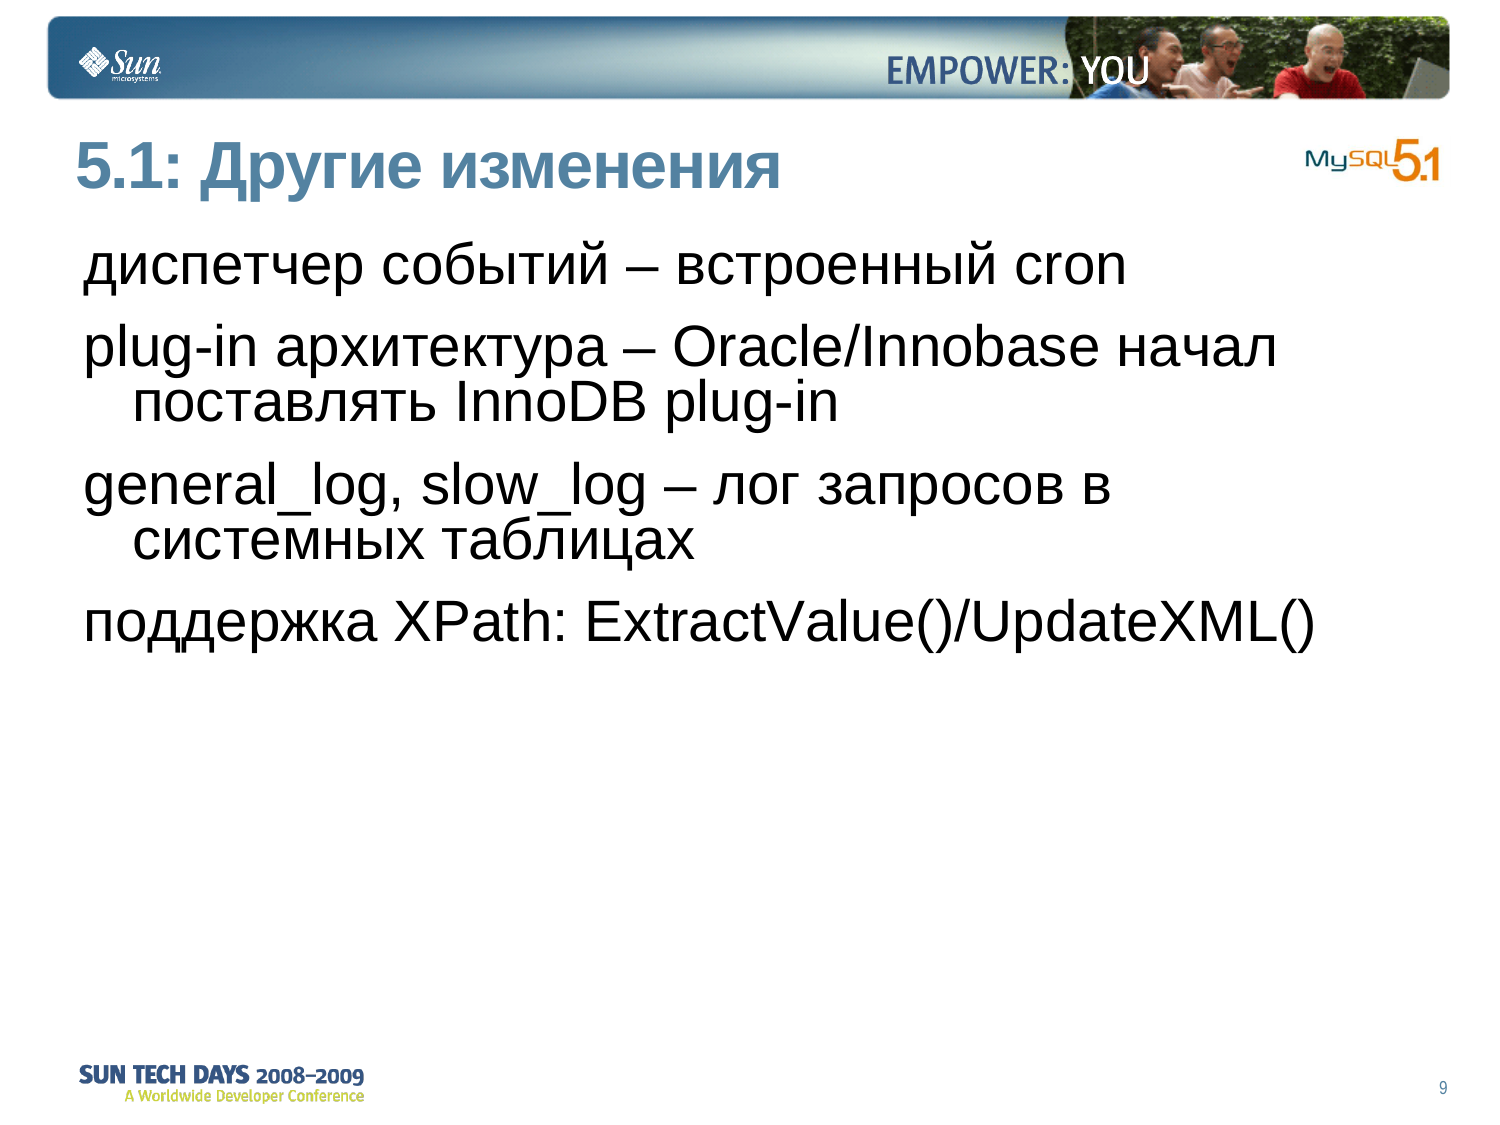

# 5.1: Другие изменения
диспетчер событий – встроенный cron
plug-in архитектура – Oracle/Innobase начал поставлять InnoDB plug-in
general_log, slow_log – лог запросов в системных таблицах
поддержка XPath: ExtractValue()/UpdateXML()